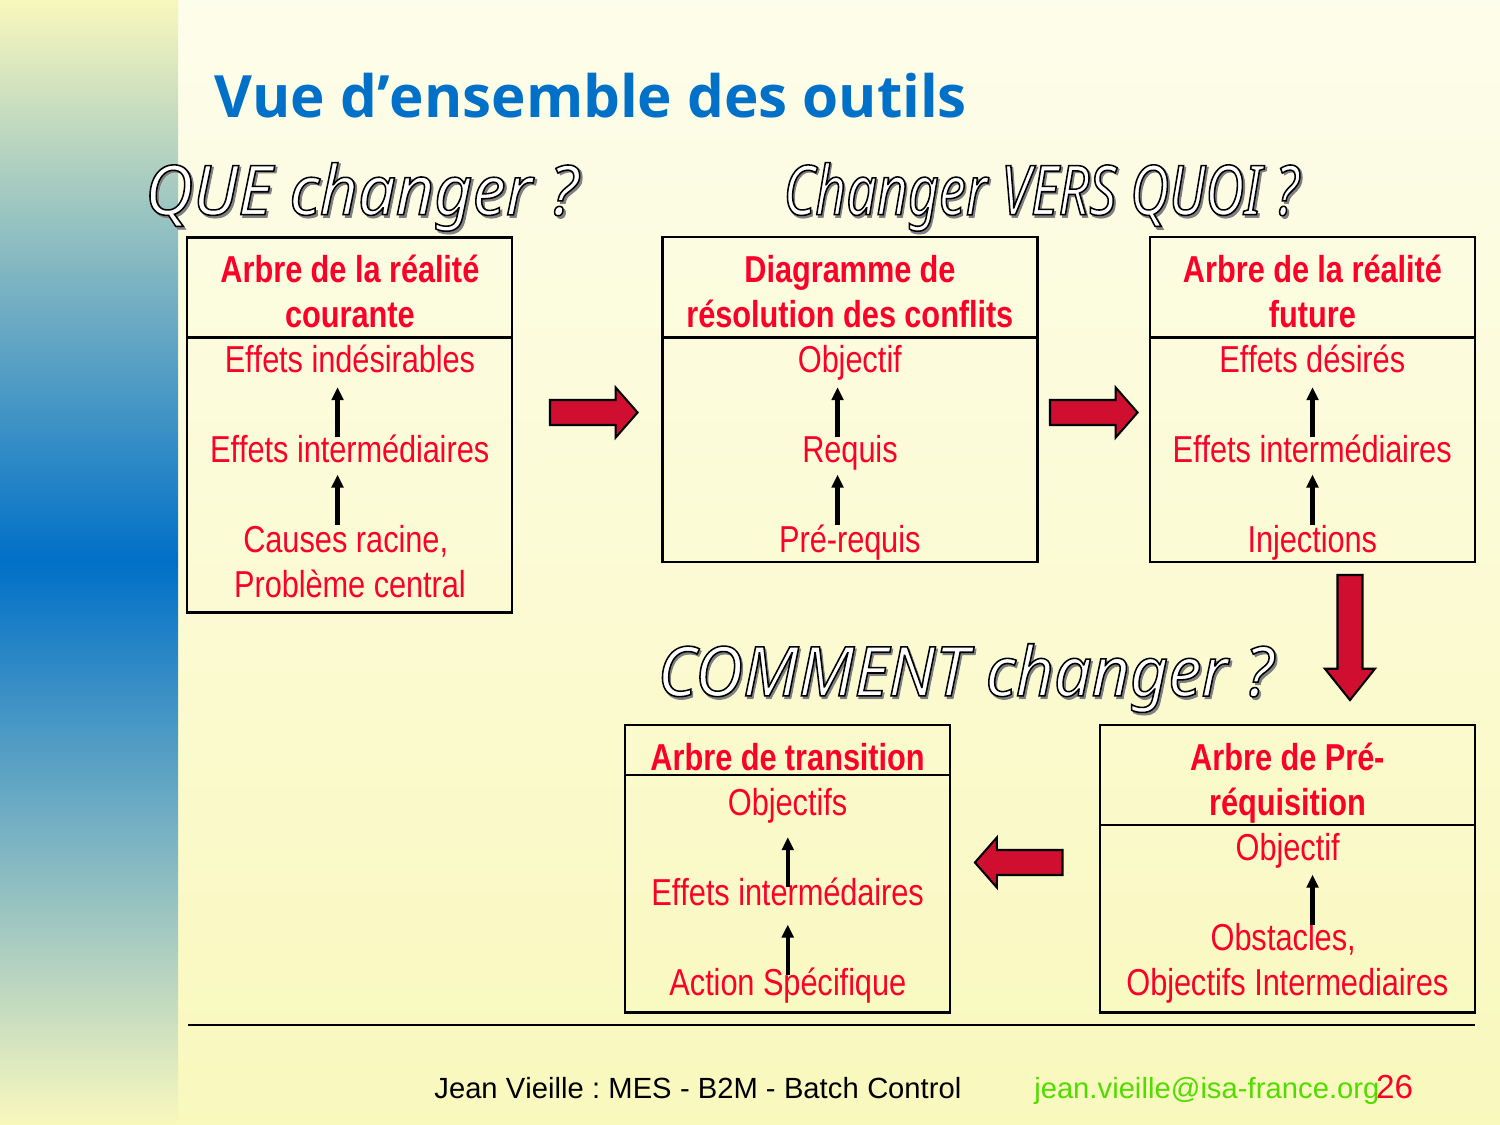

# Vue d’ensemble des outils
QUE changer ?
Changer VERS QUOI ?
Arbre de la réalité courante
Effets indésirables
Effets intermédiaires
Causes racine,
Problème central
Diagramme de résolution des conflits
Objectif
Requis
Pré-requis
Arbre de la réalité future
Effets désirés
Effets intermédiaires
Injections
Arbre de Pré-réquisition
Objectif
Obstacles,
Objectifs Intermediaires
COMMENT changer ?
Arbre de transition
Objectifs
Effets intermédaires
Action Spécifique